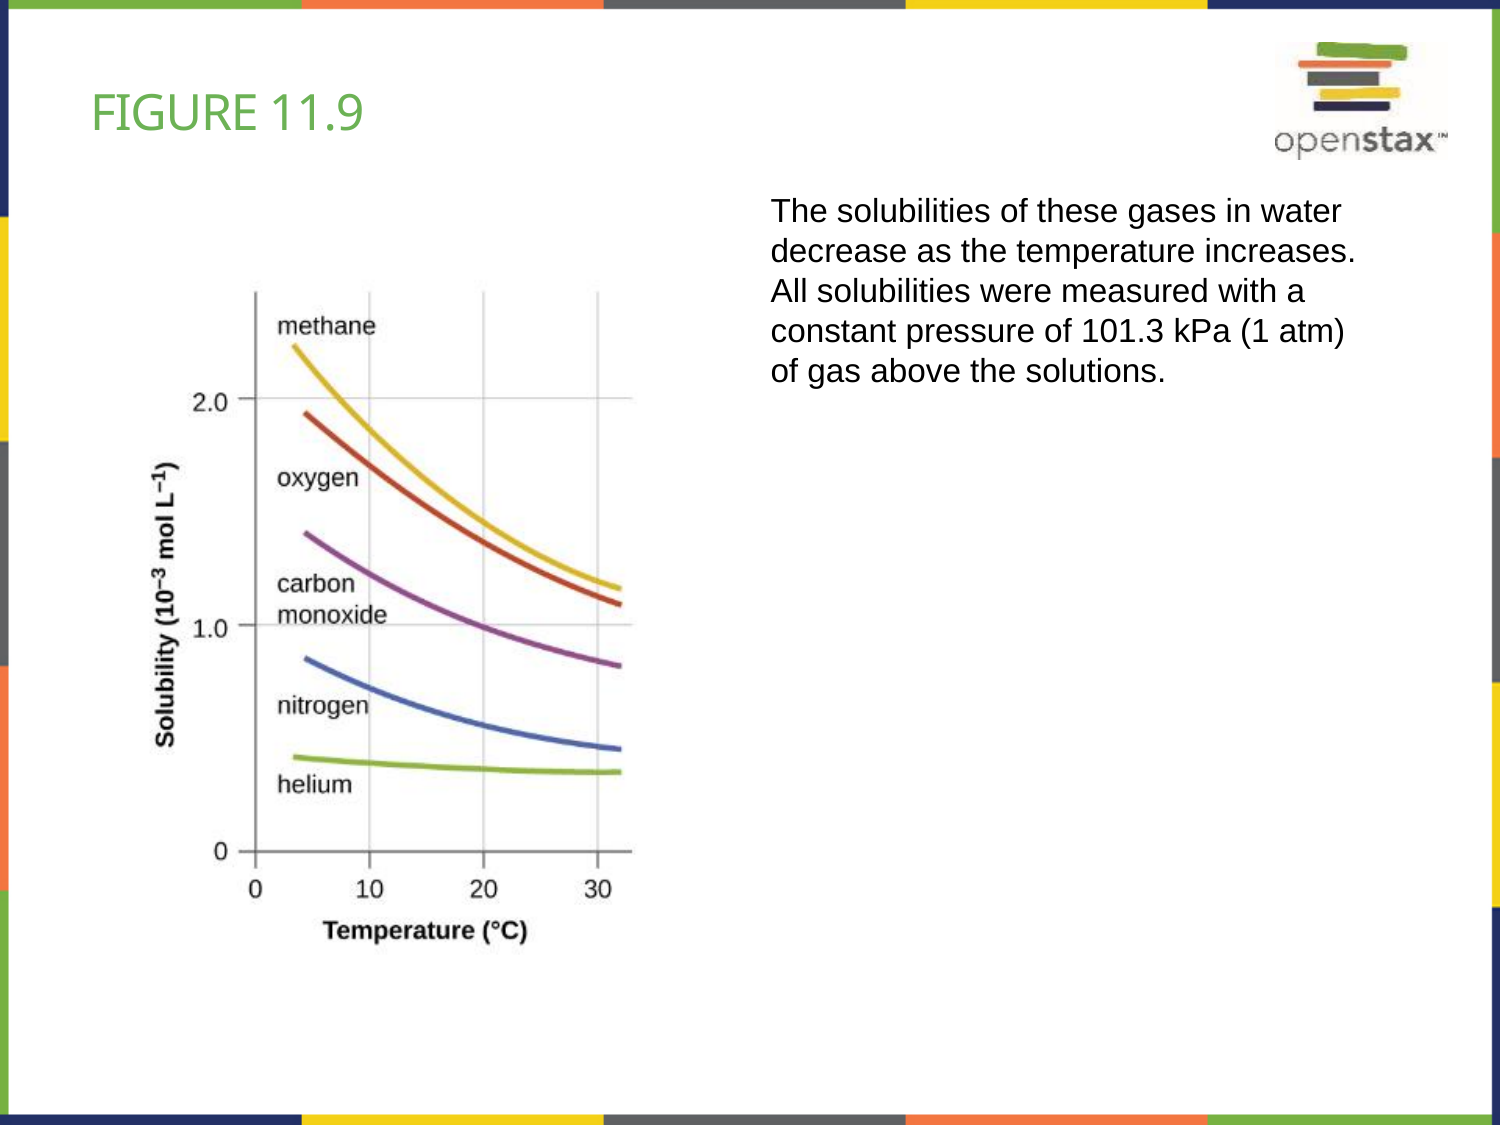

# Figure 11.9
The solubilities of these gases in water decrease as the temperature increases. All solubilities were measured with a constant pressure of 101.3 kPa (1 atm) of gas above the solutions.